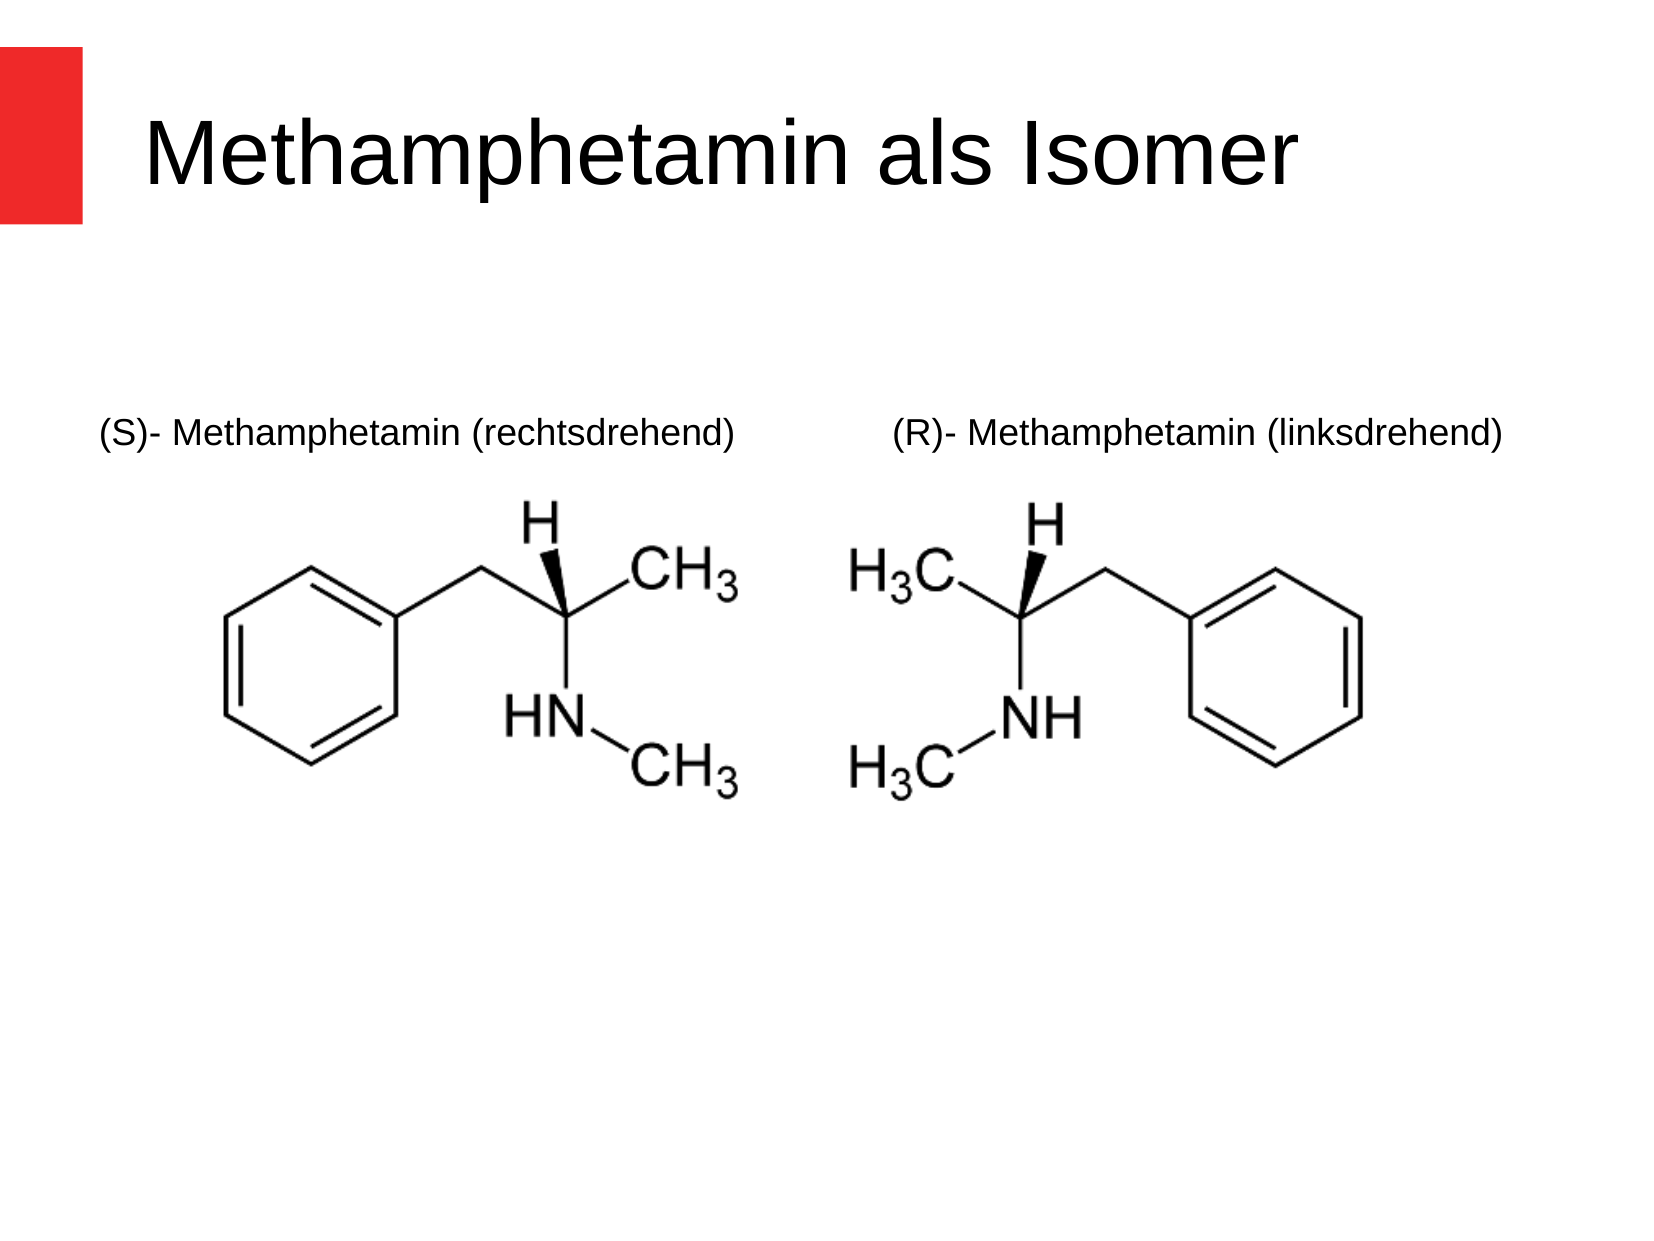

Methamphetamin als Isomer
(S)- Methamphetamin (rechtsdrehend) (R)- Methamphetamin (linksdrehend)